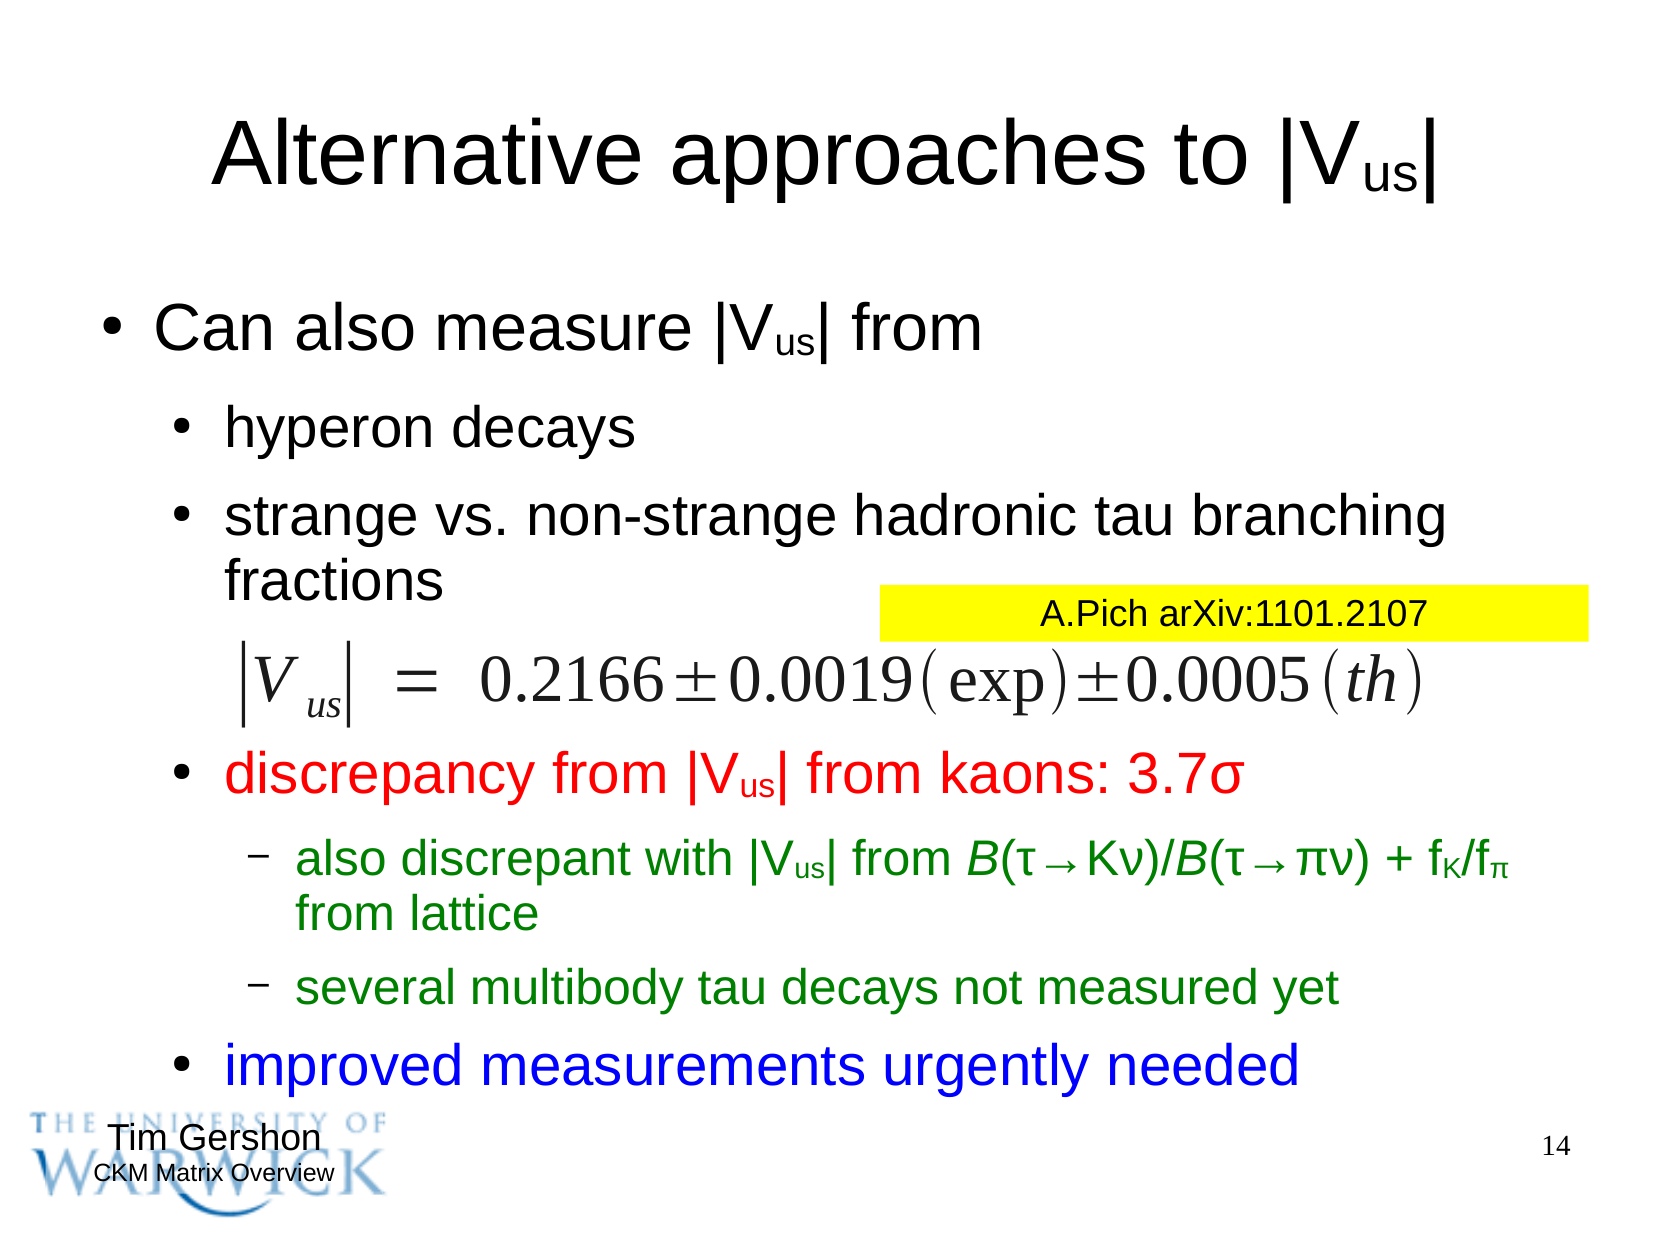

# Alternative approaches to |Vus|
Can also measure |Vus| from
hyperon decays
strange vs. non-strange hadronic tau branching fractions
discrepancy from |Vus| from kaons: 3.7σ
also discrepant with |Vus| from B(τ→Kν)/B(τ→πν) + fK/fπ from lattice
several multibody tau decays not measured yet
improved measurements urgently needed
A.Pich arXiv:1101.2107
Tim Gershon
CKM Matrix Overview
14